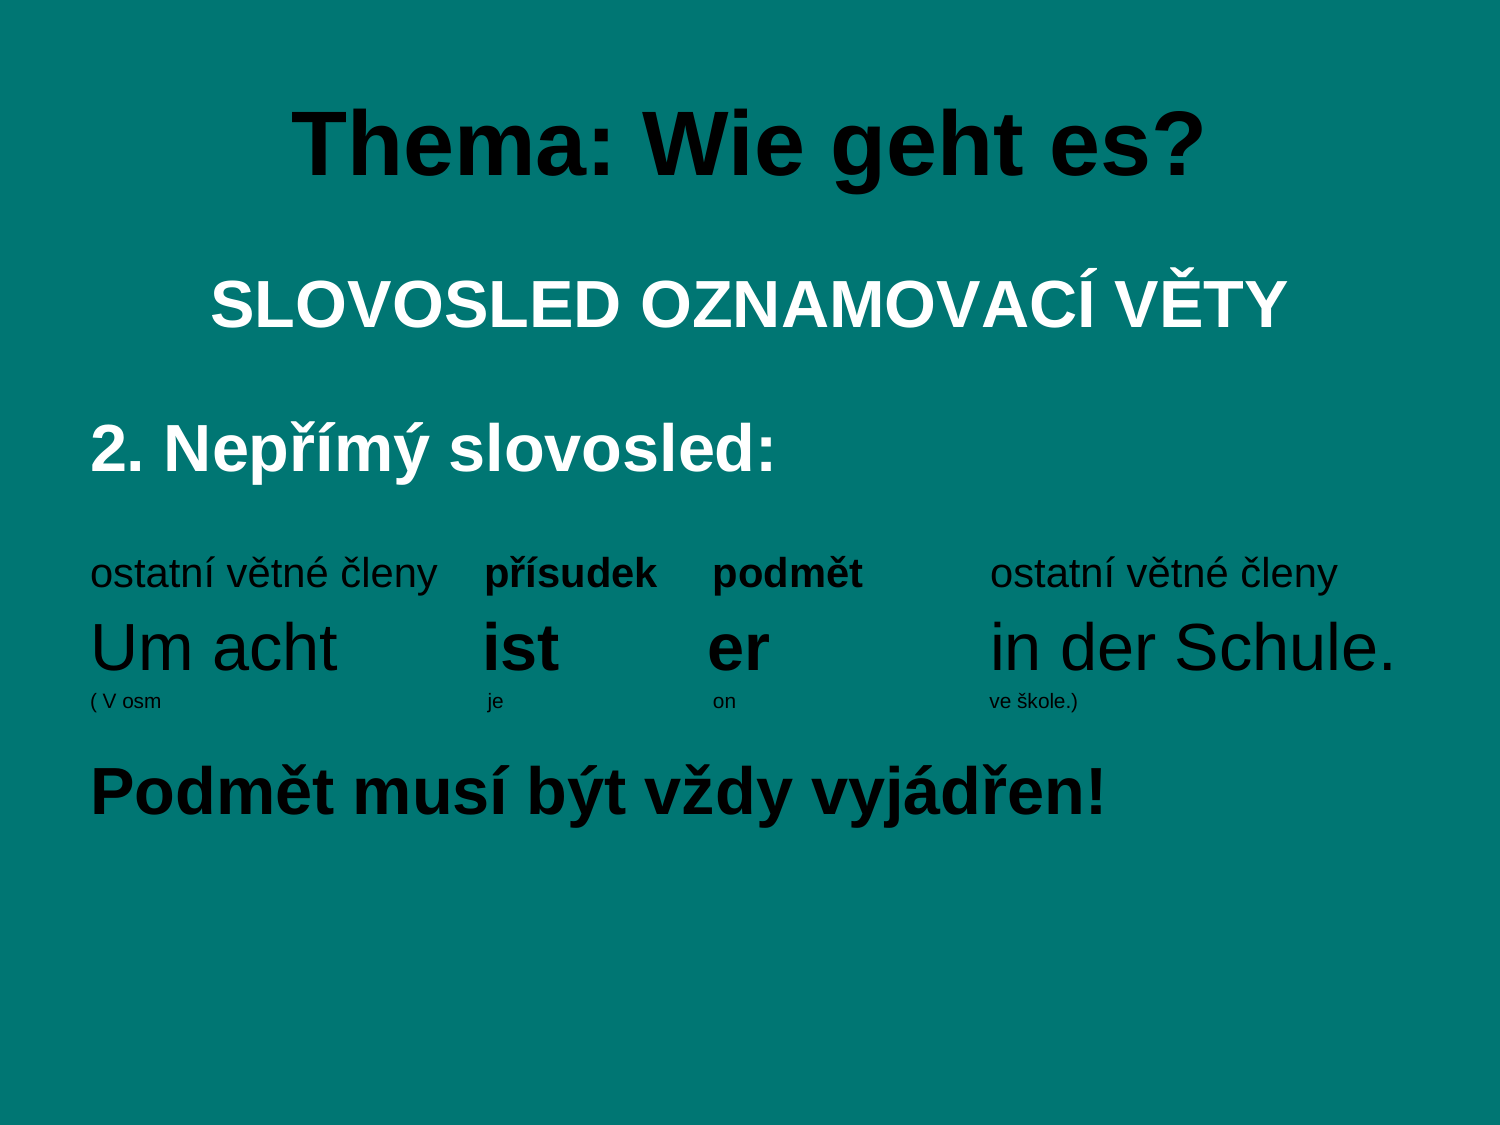

# Thema: Wie geht es?
SLOVOSLED OZNAMOVACÍ VĚTY
2. Nepřímý slovosled:
ostatní větné členy přísudek	 podmět	ostatní větné členy
Um acht 	 ist er 	 	in der Schule.
( V osm 		 je 	 on	 ve škole.)
Podmět musí být vždy vyjádřen!